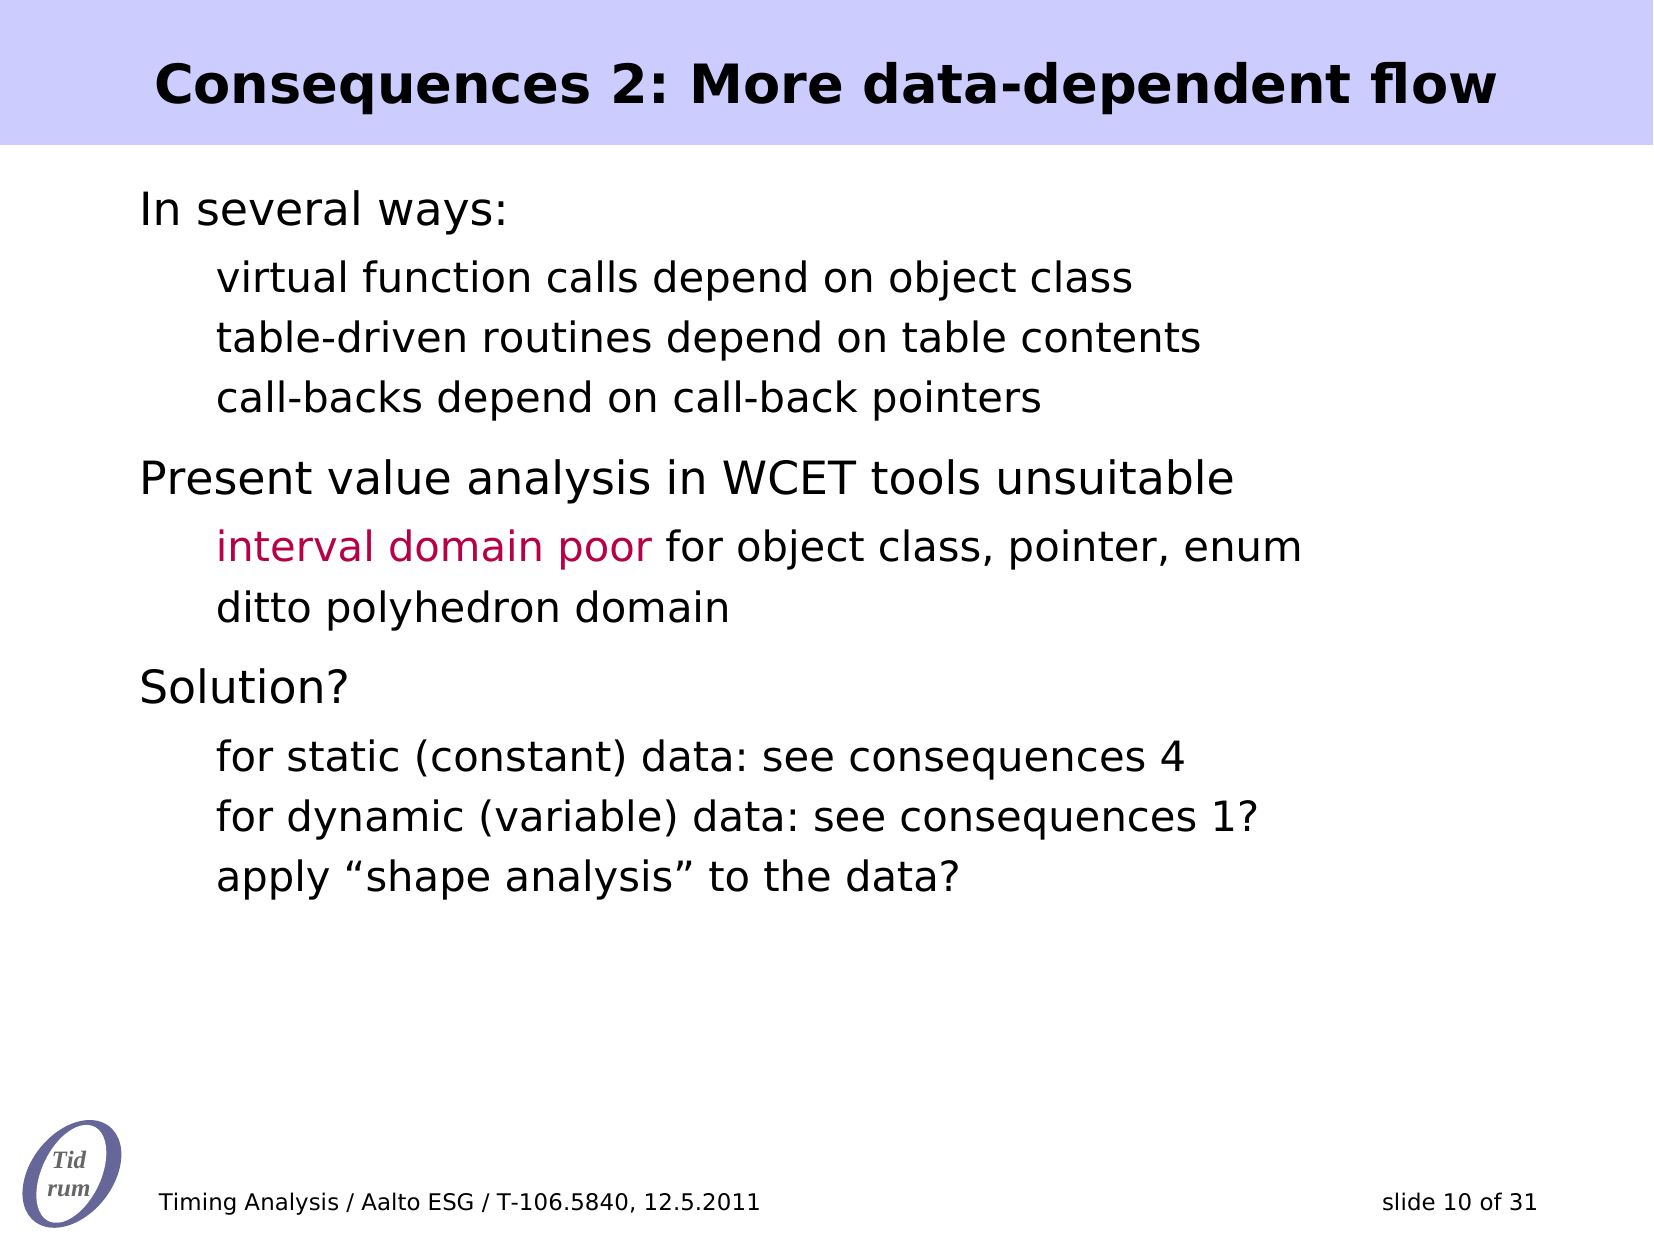

# Consequences 2: More data-dependent flow
In several ways:
virtual function calls depend on object class
table-driven routines depend on table contents
call-backs depend on call-back pointers
Present value analysis in WCET tools unsuitable
interval domain poor for object class, pointer, enum
ditto polyhedron domain
Solution?
for static (constant) data: see consequences 4
for dynamic (variable) data: see consequences 1?
apply “shape analysis” to the data?